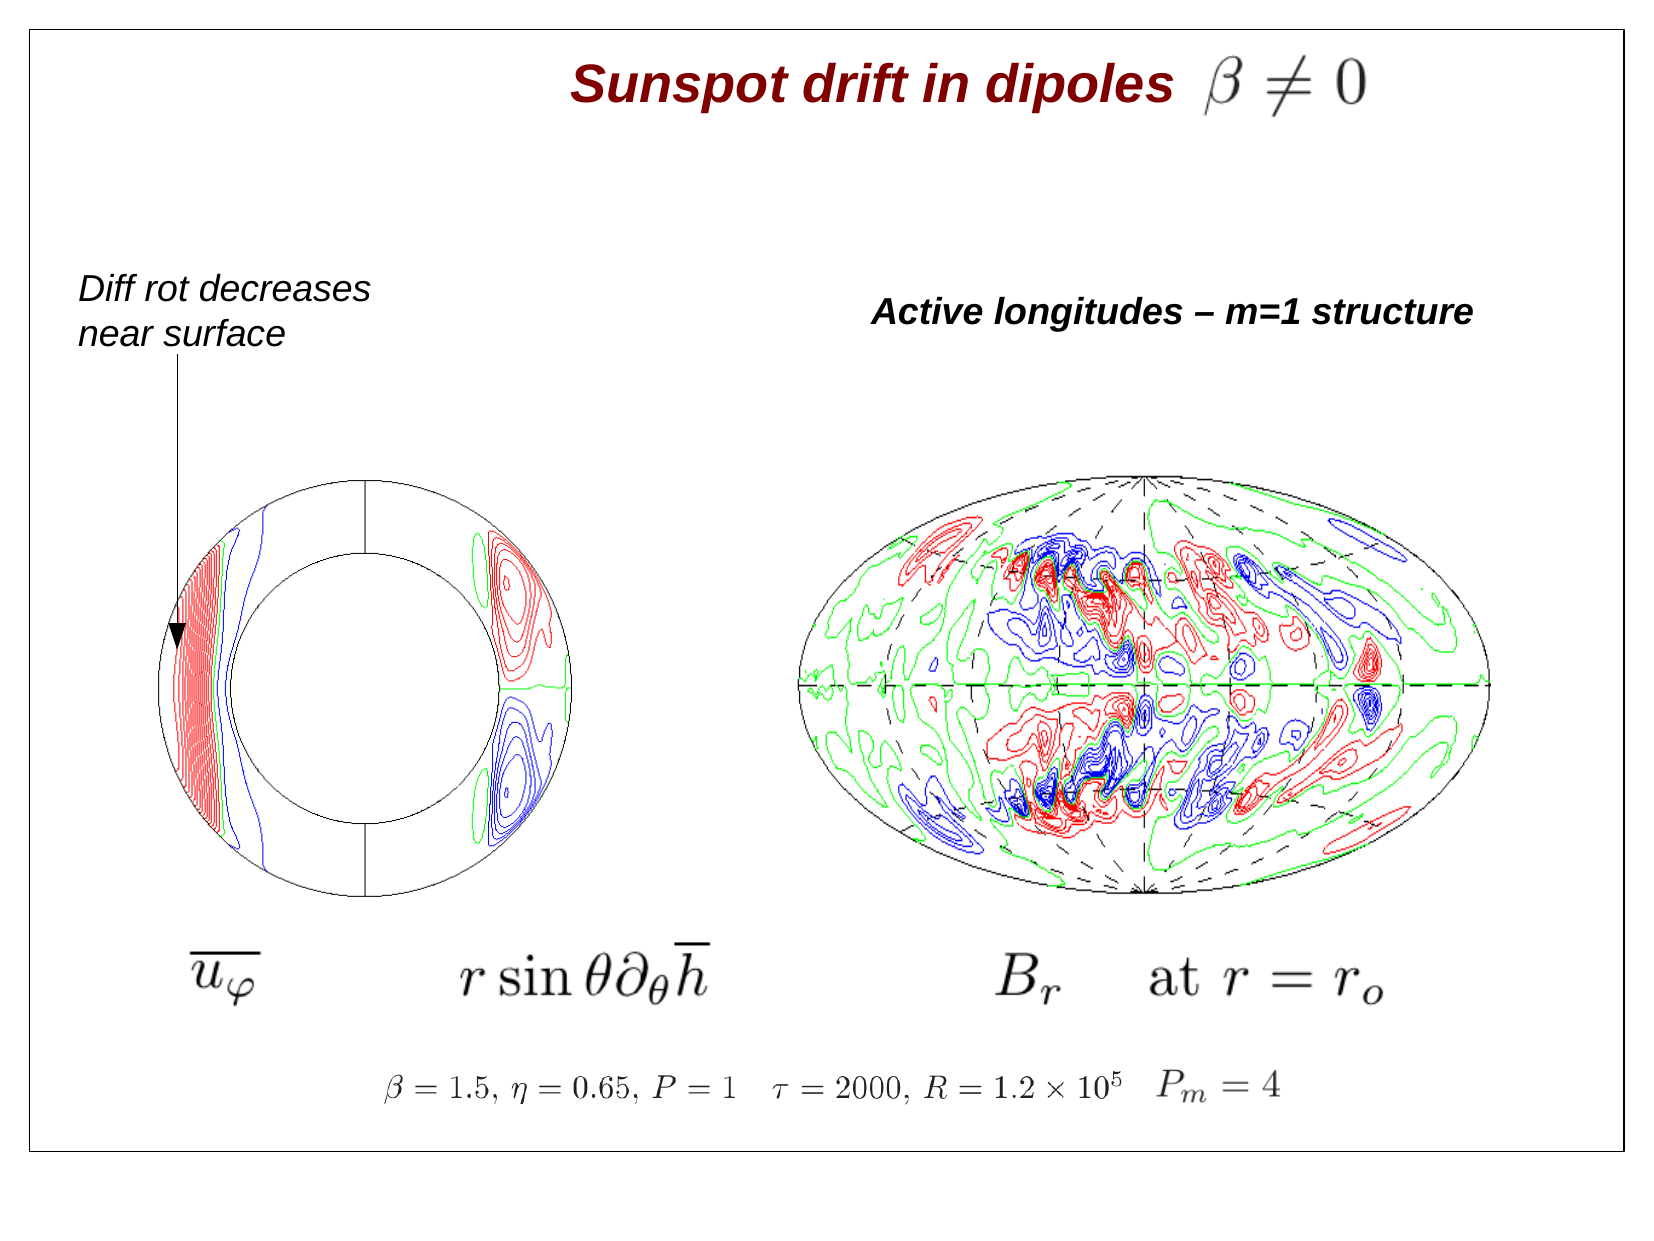

Sunspot drift in dipoles with
Diff rot decreases
near surface
Active longitudes – m=1 structure